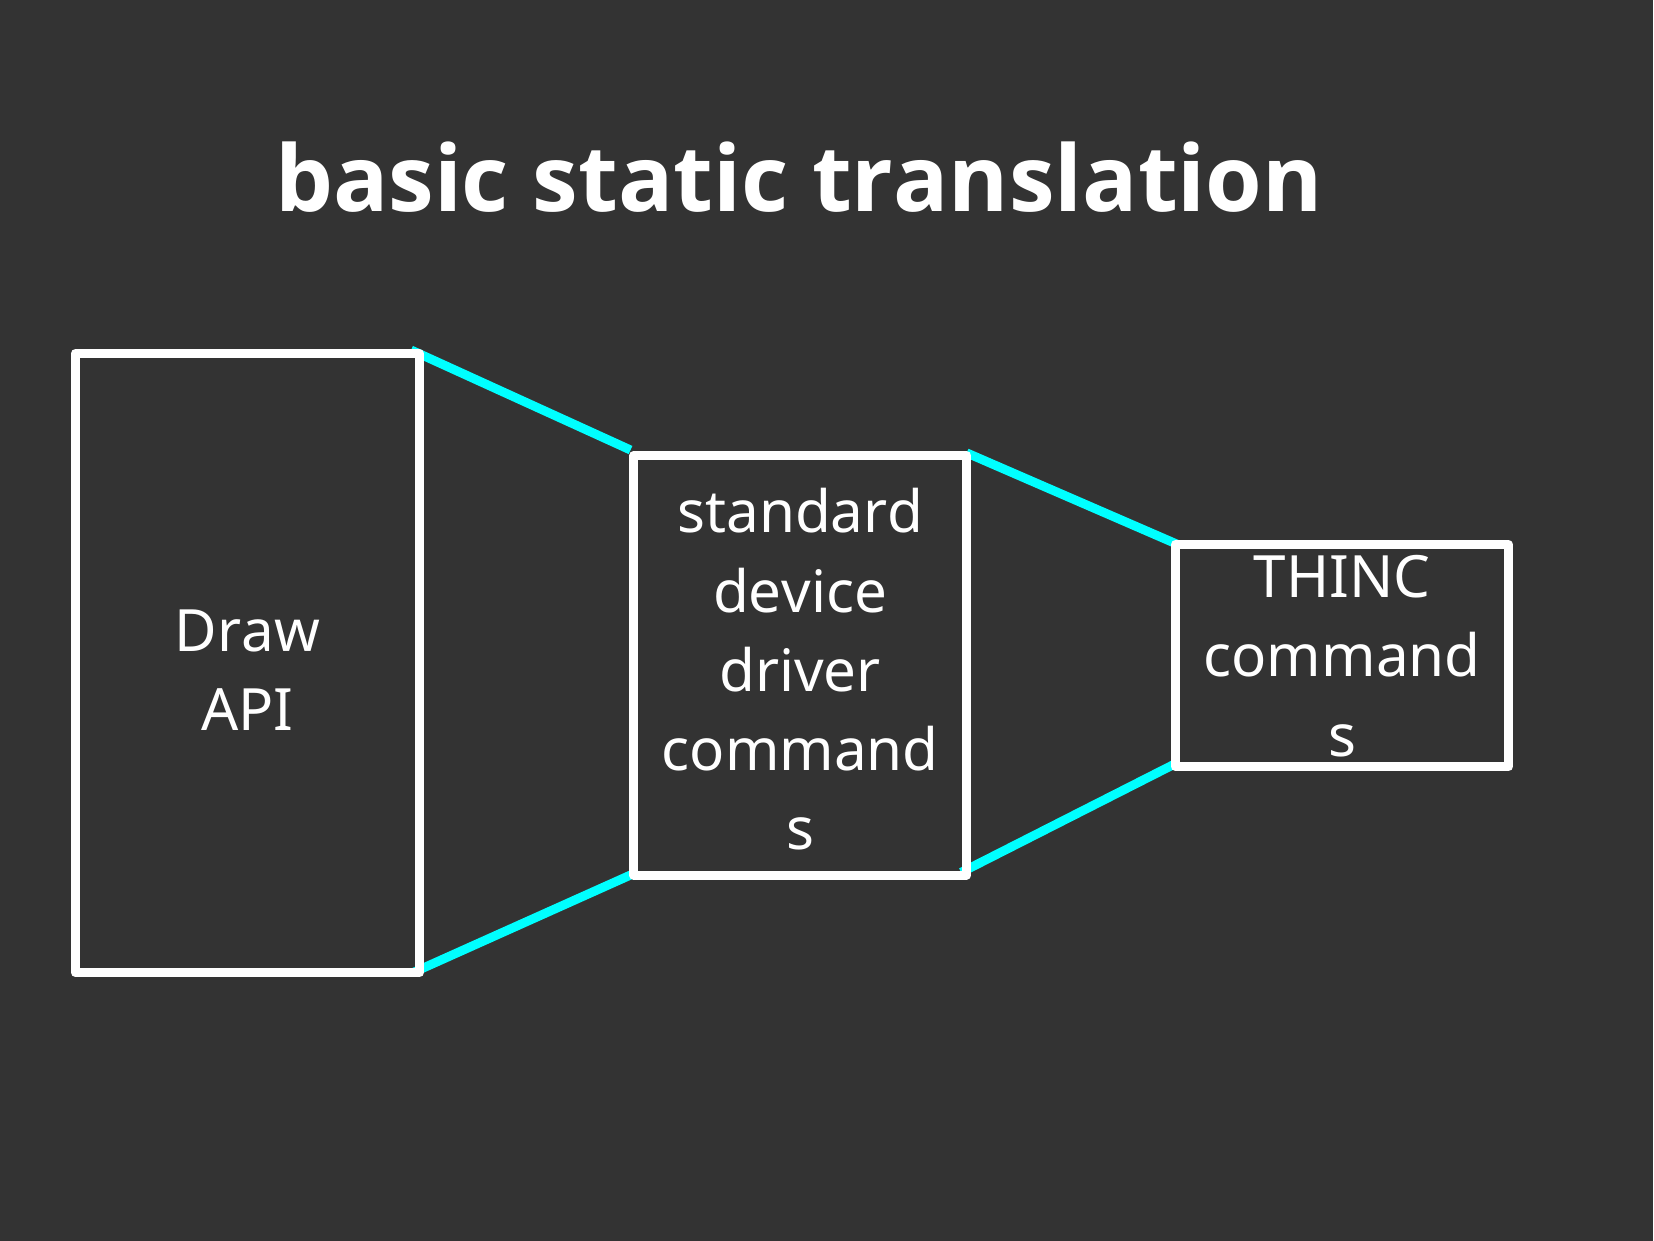

# basic static translation
Draw
API
standard
device
driver
commands
THINC
commands